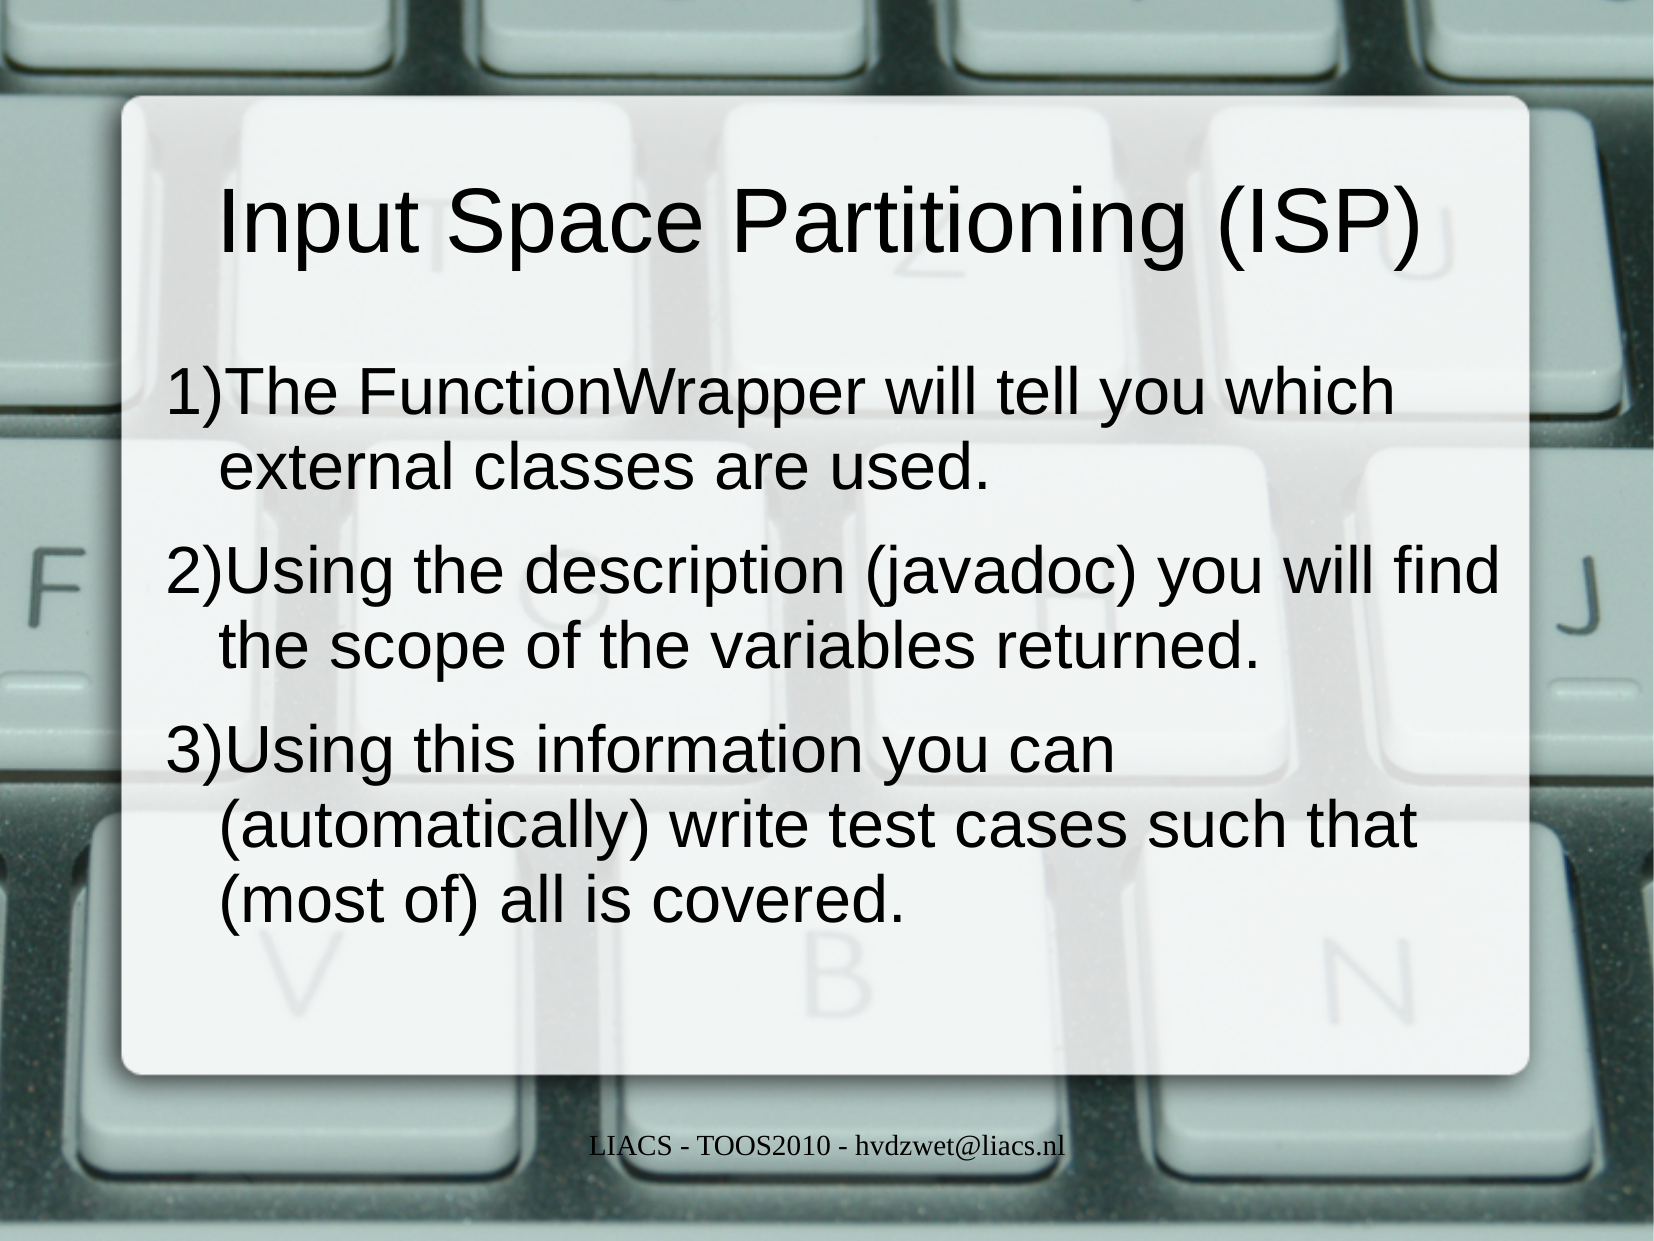

# Input Space Partitioning (ISP)
The FunctionWrapper will tell you which external classes are used.
Using the description (javadoc) you will find the scope of the variables returned.
Using this information you can (automatically) write test cases such that (most of) all is covered.
LIACS - TOOS2010 - hvdzwet@liacs.nl